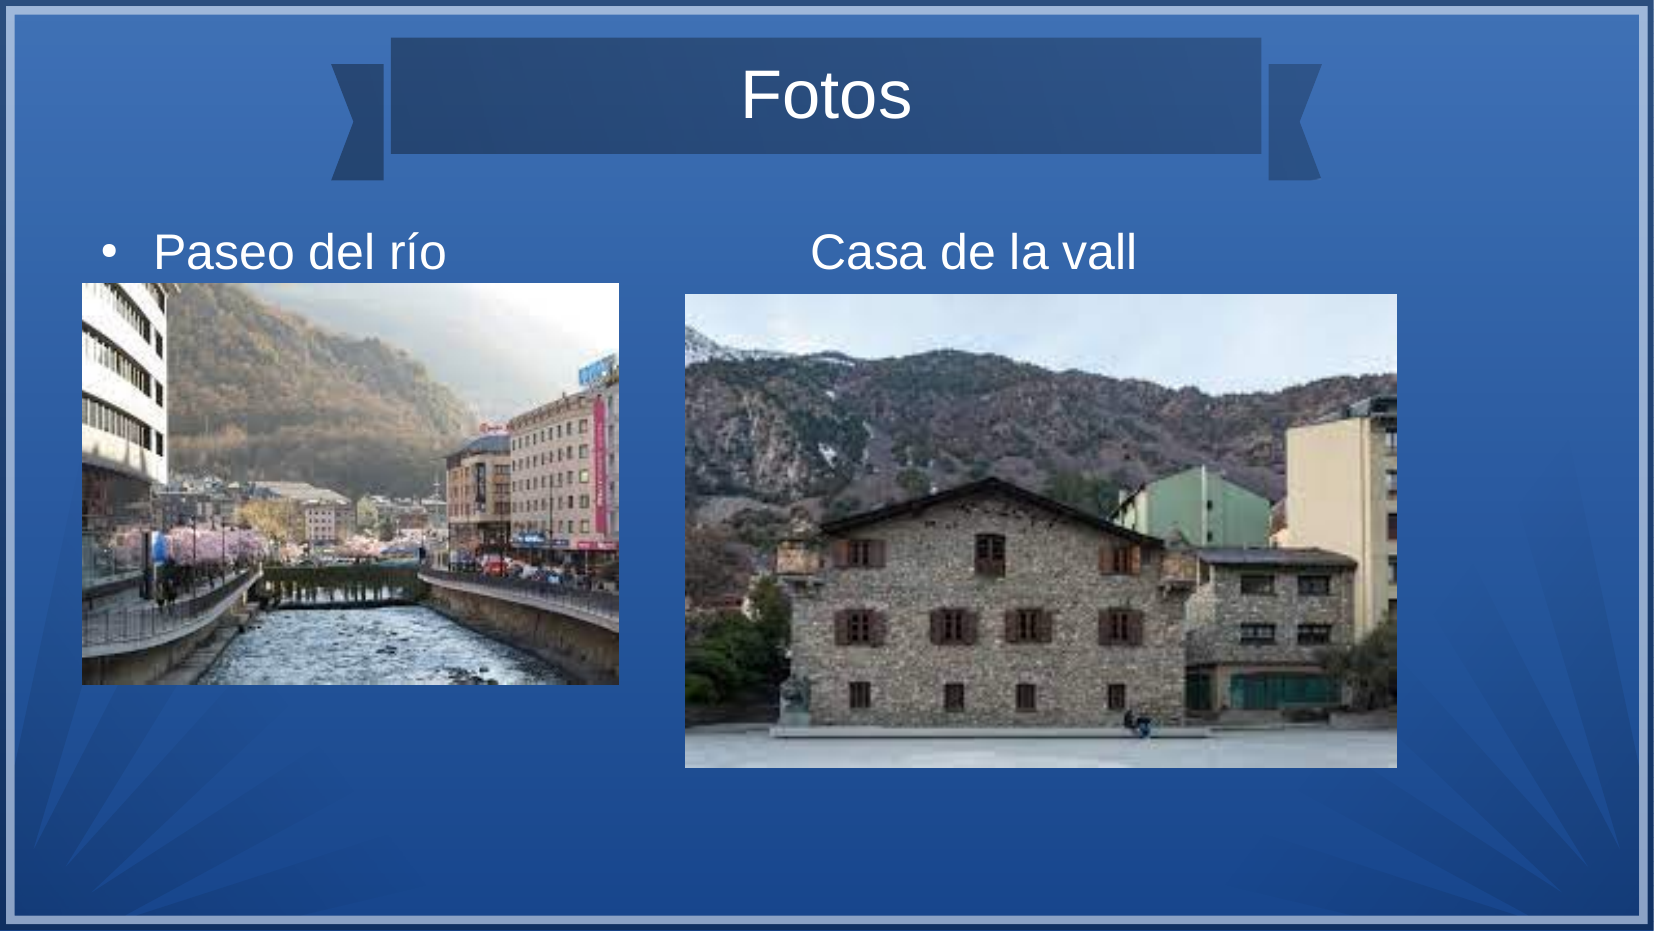

# Fotos
Paseo del río Casa de la vall